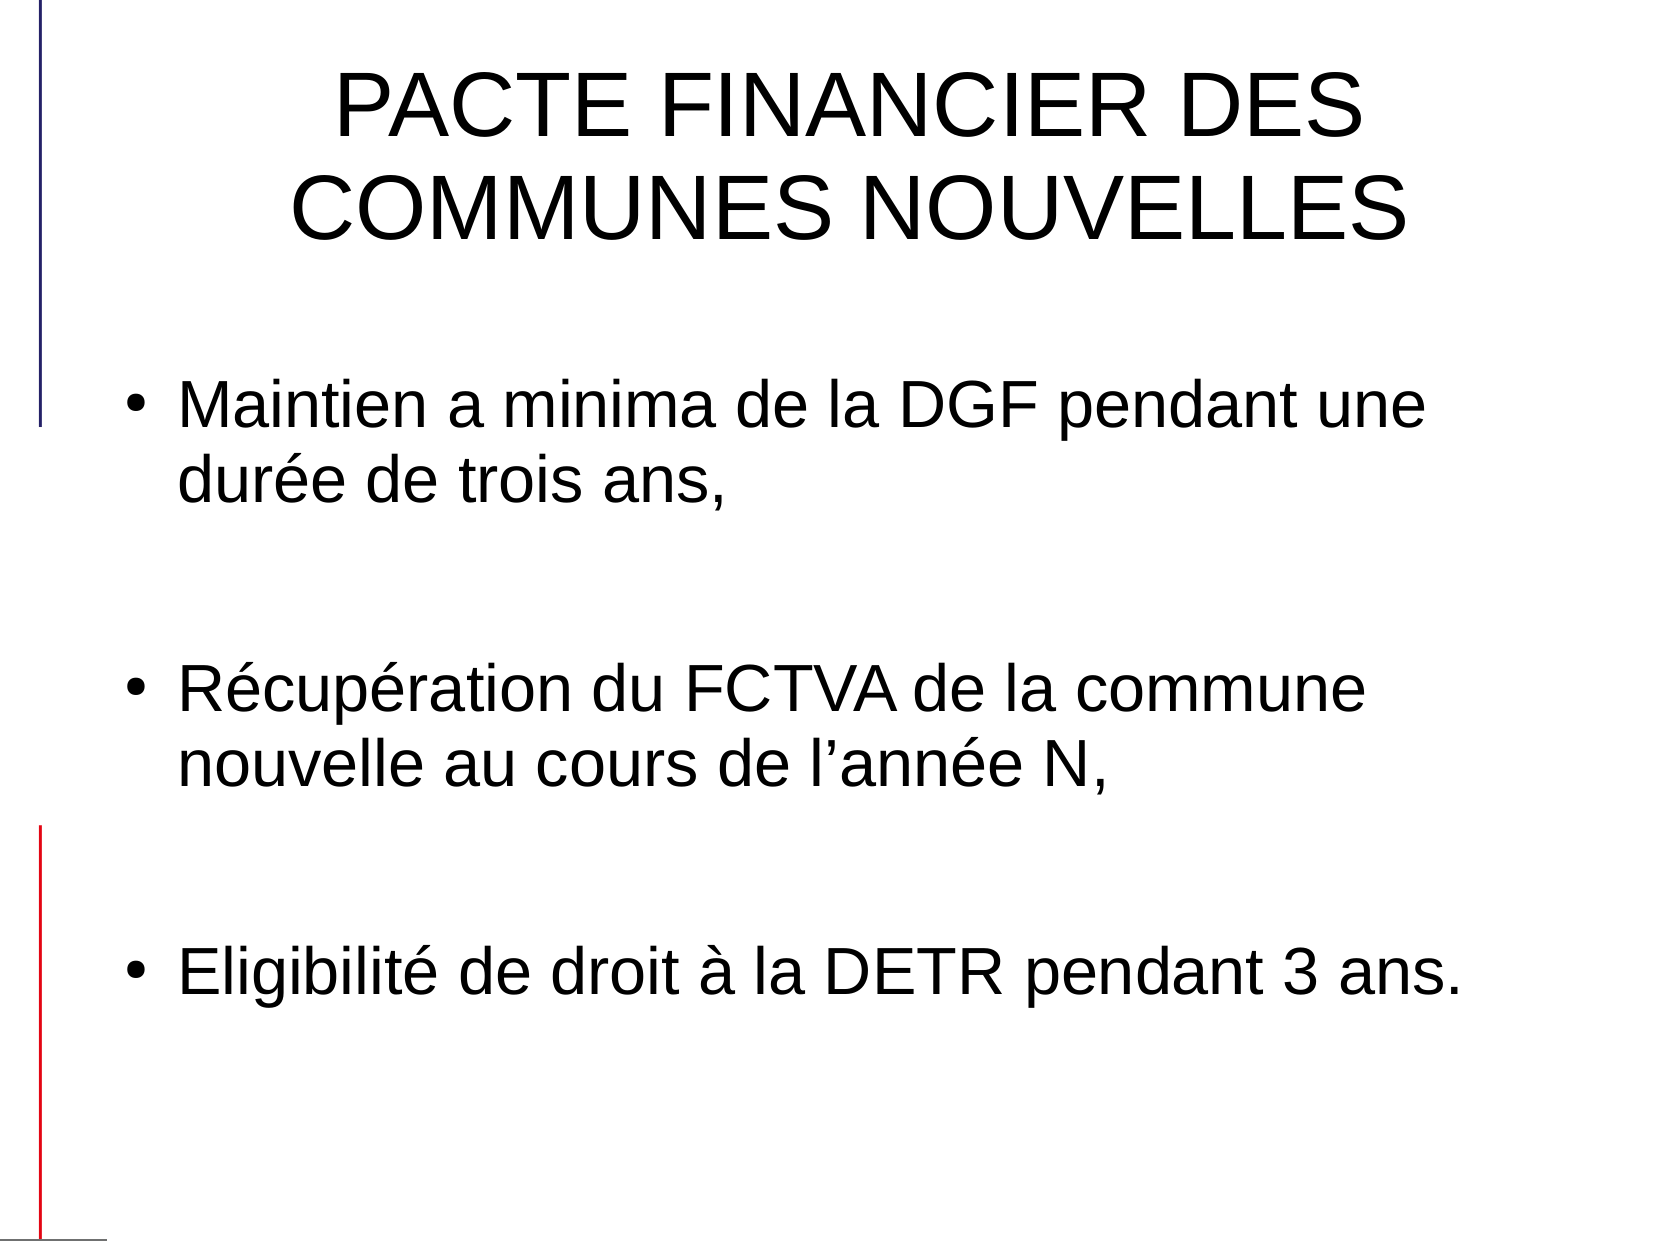

# PACTE FINANCIER DES COMMUNES NOUVELLES
Maintien a minima de la DGF pendant une durée de trois ans,
Récupération du FCTVA de la commune nouvelle au cours de l’année N,
Eligibilité de droit à la DETR pendant 3 ans.